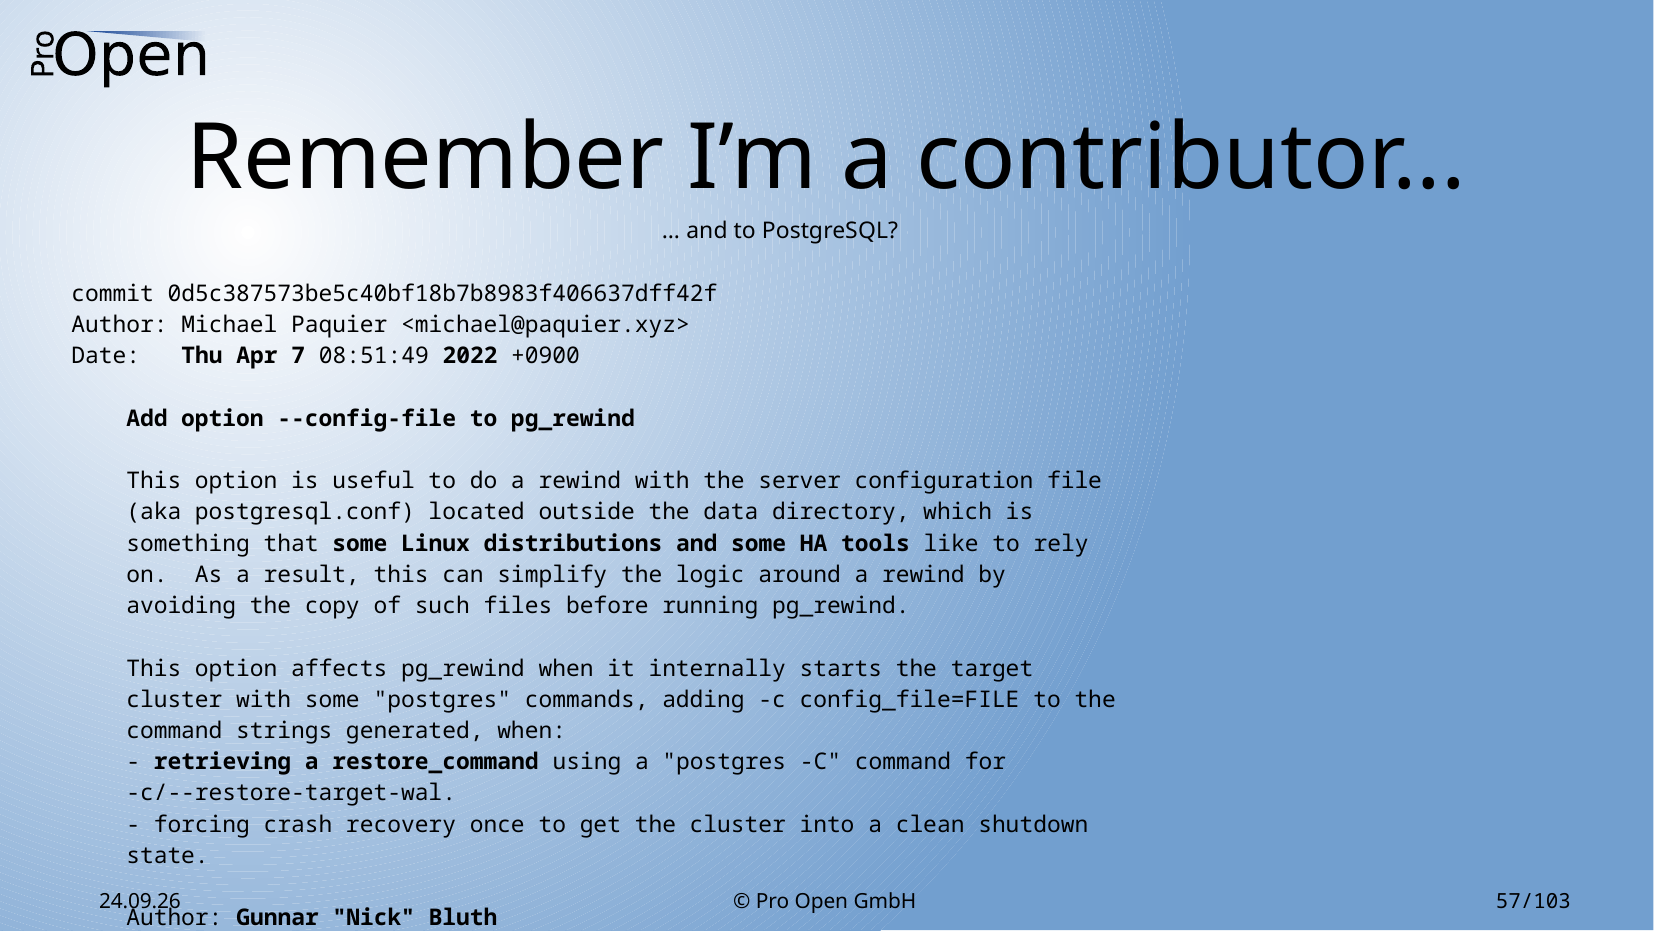

# Remember I’m a contributor...
								… and to PostgreSQL?
commit 0d5c387573be5c40bf18b7b8983f406637dff42f
Author: Michael Paquier <michael@paquier.xyz>
Date: Thu Apr 7 08:51:49 2022 +0900
 Add option --config-file to pg_rewind
 This option is useful to do a rewind with the server configuration file
 (aka postgresql.conf) located outside the data directory, which is
 something that some Linux distributions and some HA tools like to rely
 on. As a result, this can simplify the logic around a rewind by
 avoiding the copy of such files before running pg_rewind.
 This option affects pg_rewind when it internally starts the target
 cluster with some "postgres" commands, adding -c config_file=FILE to the
 command strings generated, when:
 - retrieving a restore_command using a "postgres -C" command for
 -c/--restore-target-wal.
 - forcing crash recovery once to get the cluster into a clean shutdown
 state.
 Author: Gunnar "Nick" Bluth
 Reviewed-by: Michael Banck, Alexander Kukushkin, Michael Paquier,
 Alexander Alekseev
 Discussion: https://postgr.es/m/7c59265d-ac50-b0aa-ca1e-65e8bd27642a@pro-open.de
© Pro Open GmbH
57